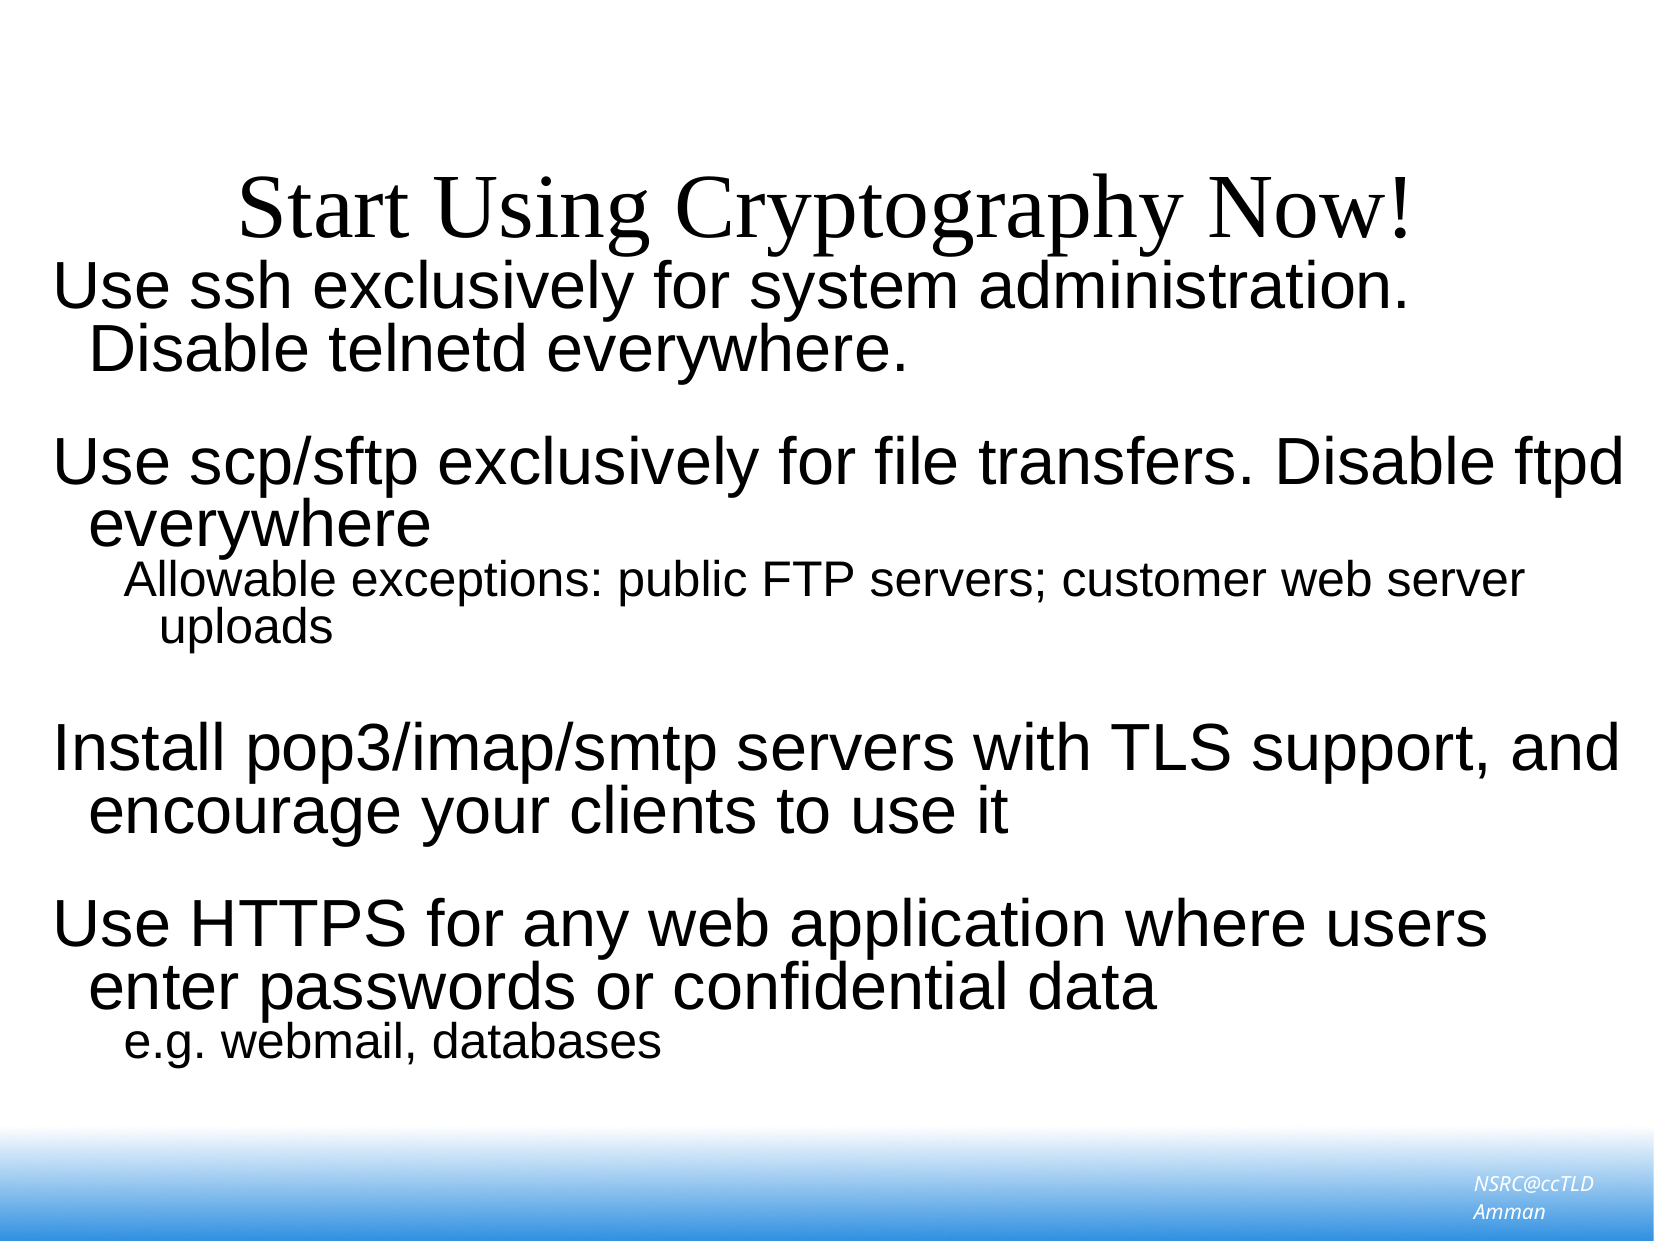

# Start Using Cryptography Now!
Use ssh exclusively for system administration. Disable telnetd everywhere.
Use scp/sftp exclusively for file transfers. Disable ftpd everywhere
Allowable exceptions: public FTP servers; customer web server uploads
Install pop3/imap/smtp servers with TLS support, and encourage your clients to use it
Use HTTPS for any web application where users enter passwords or confidential data
e.g. webmail, databases